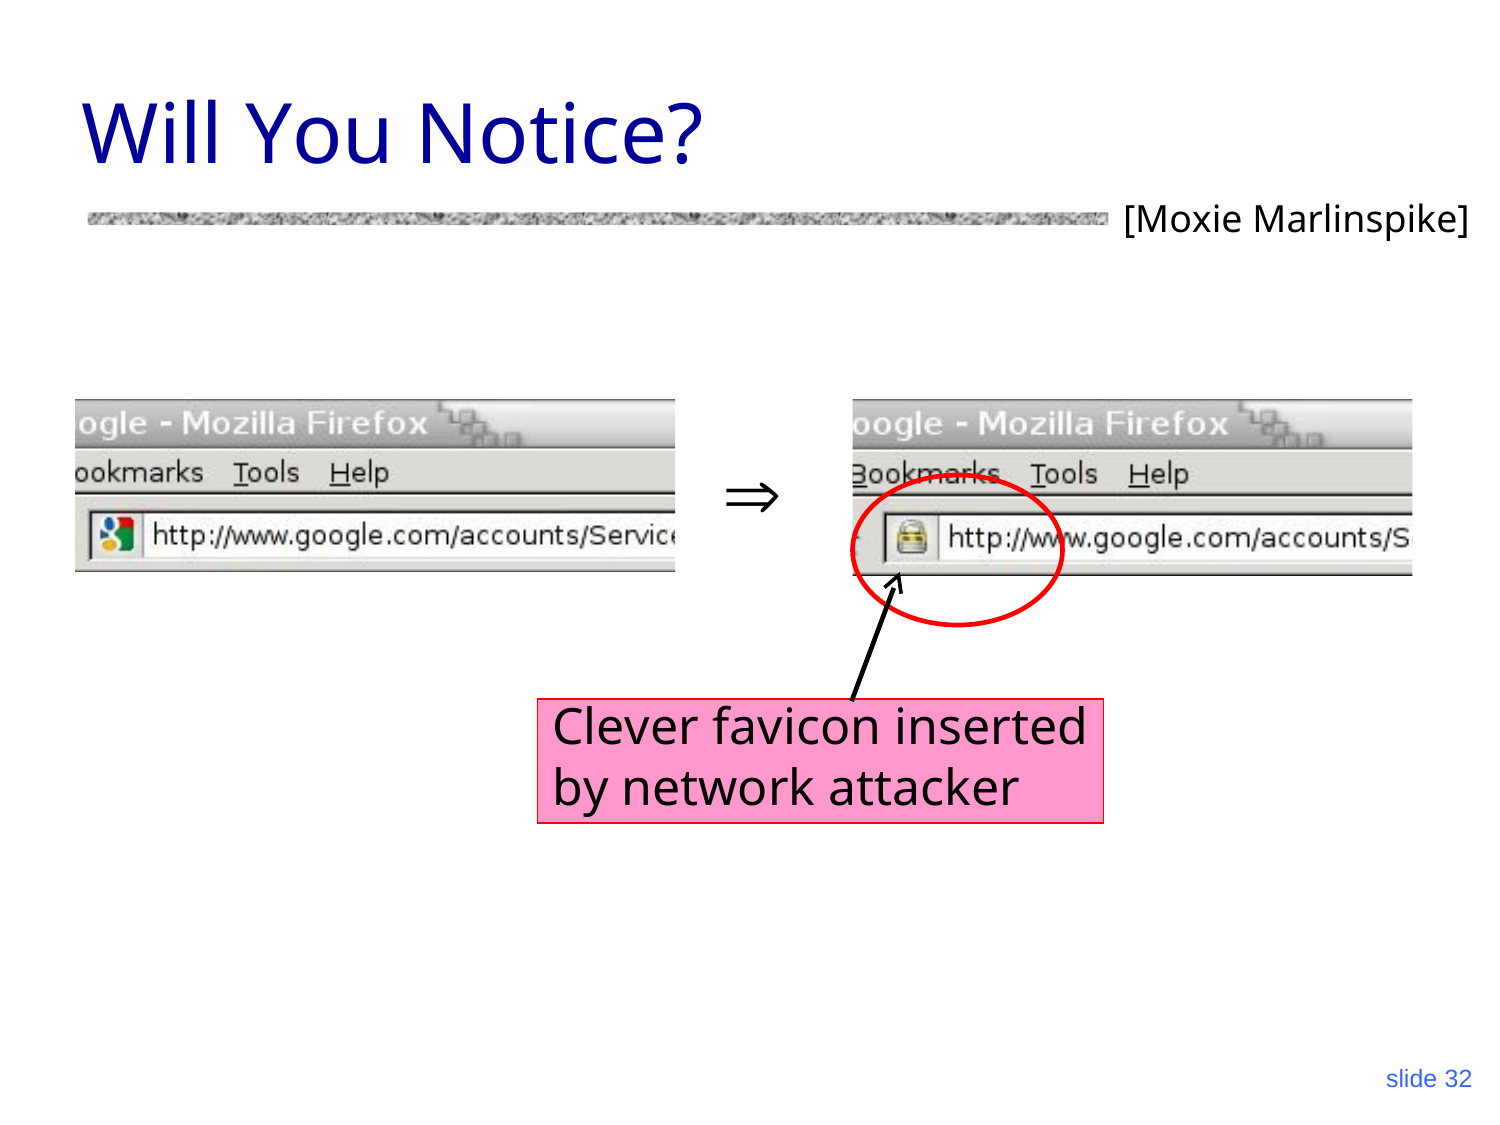

# Will You Notice?
[Moxie Marlinspike]

Clever favicon inserted
by network attacker
slide